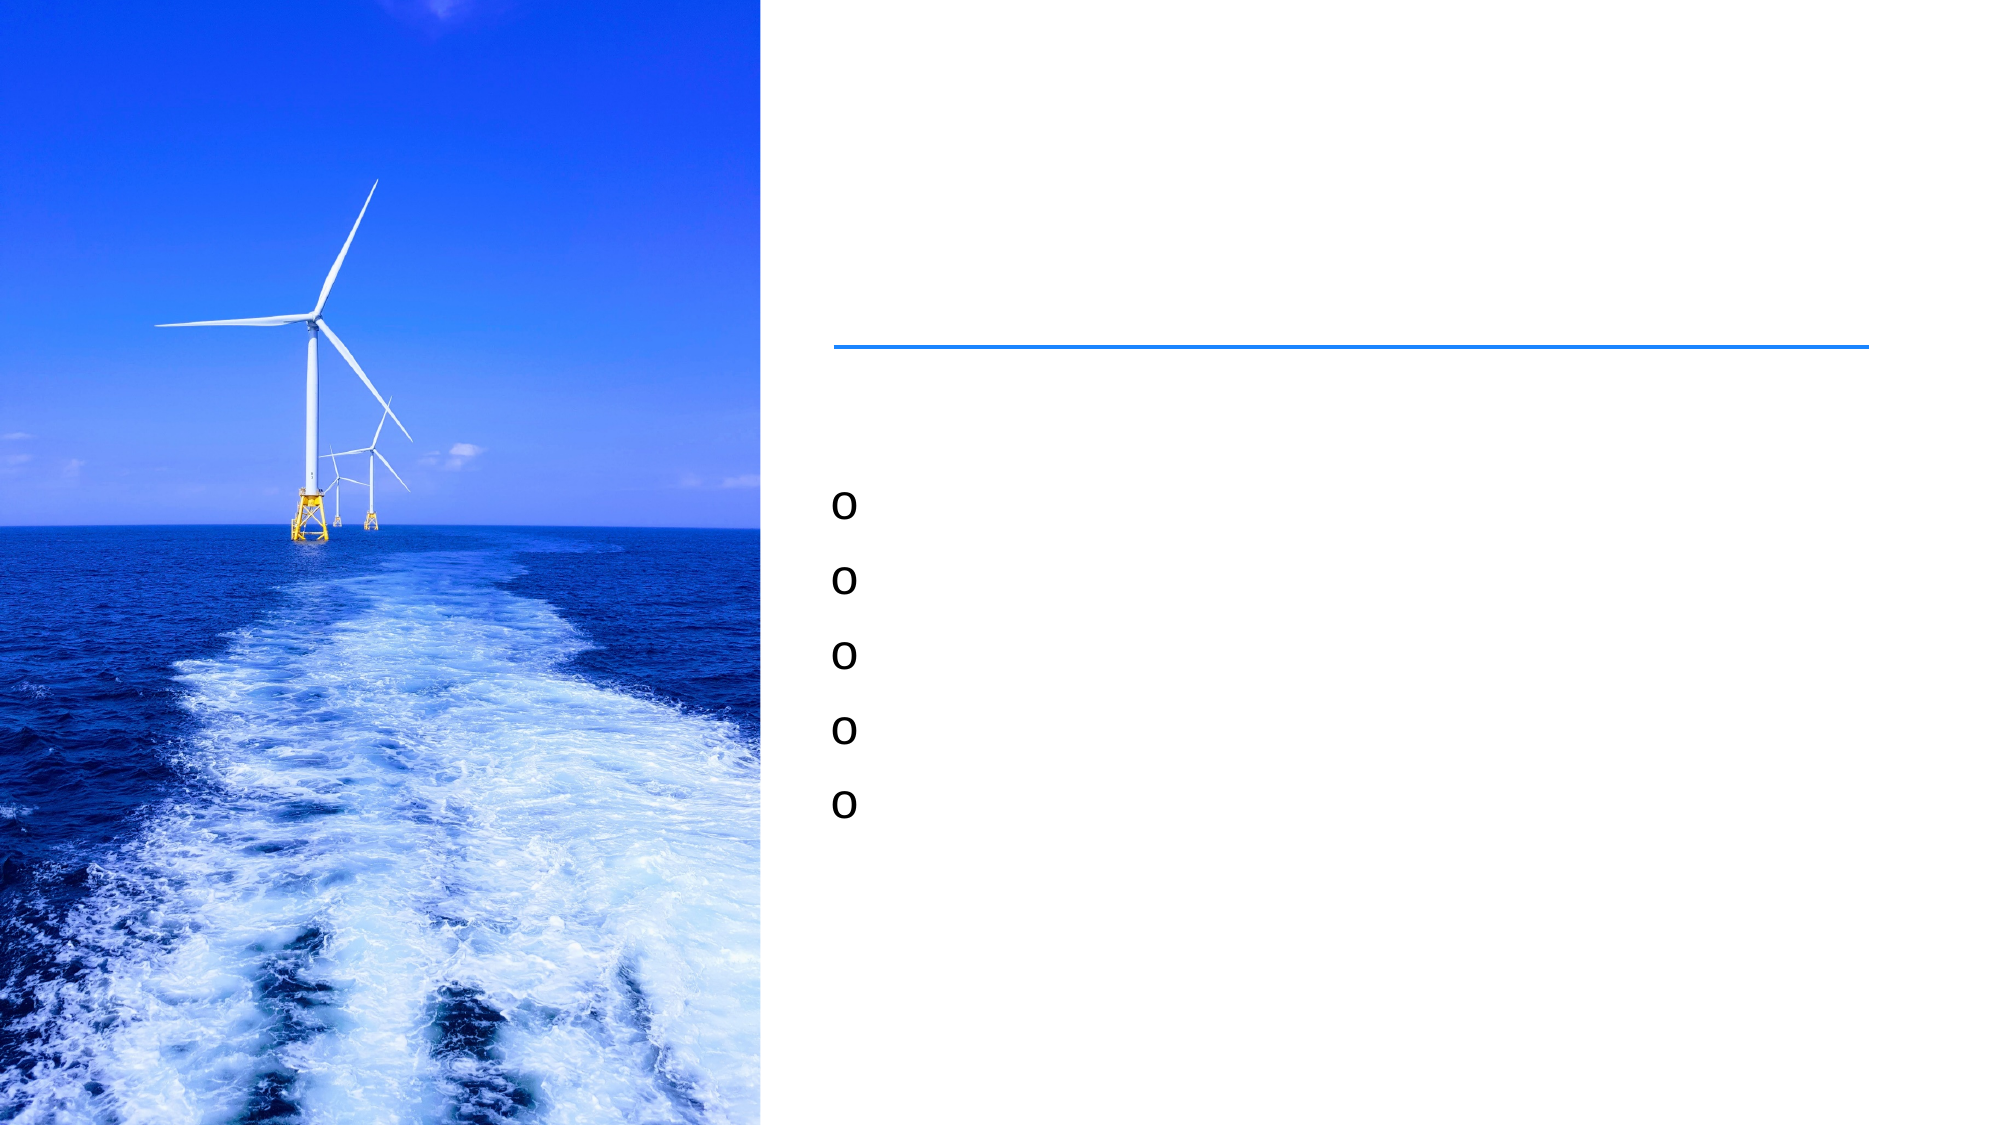

# L’éolien en mer
6 parcs offshore en développement :
Seine-Maritime
Calvados
Loire-Atlantique
Côtes-d’Armor
Vendée